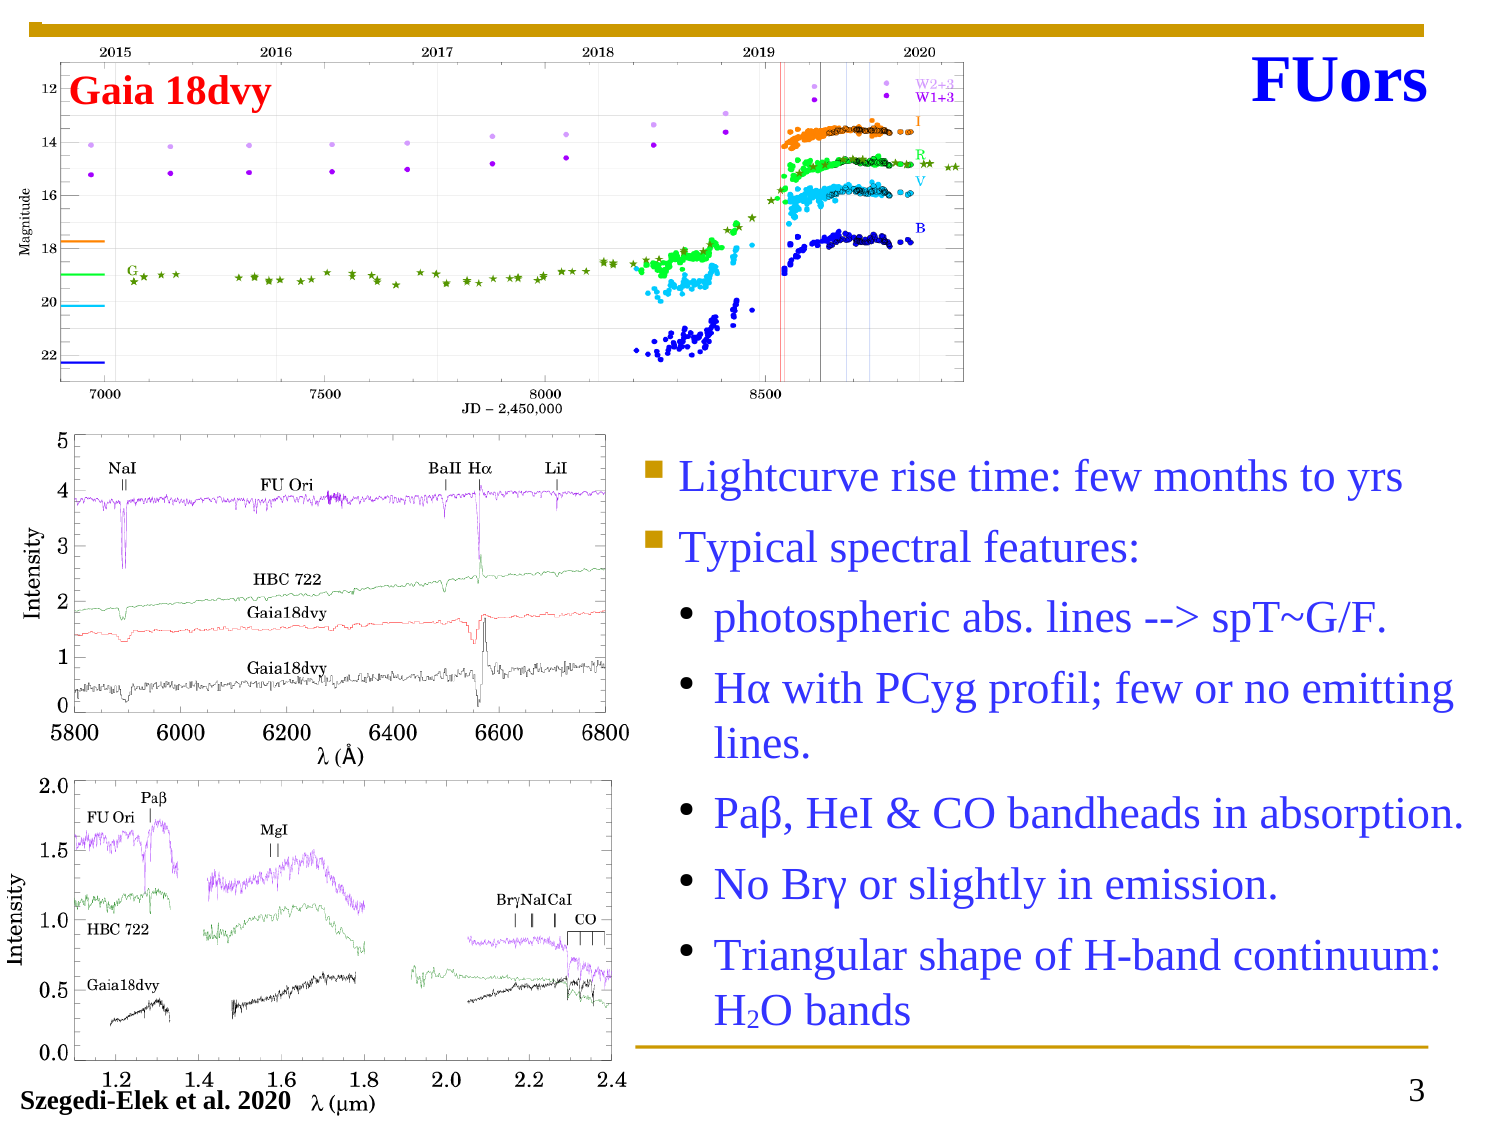

FUors
Gaia 18dvy
Lightcurve rise time: few months to yrs
Typical spectral features:
photospheric abs. lines --> spT~G/F.
Hα with PCyg profil; few or no emitting lines.
Paβ, HeI & CO bandheads in absorption.
No Brγ or slightly in emission.
Triangular shape of H-band continuum: H2O bands
University of Hertfordshire
Szegedi-Elek et al. 2020